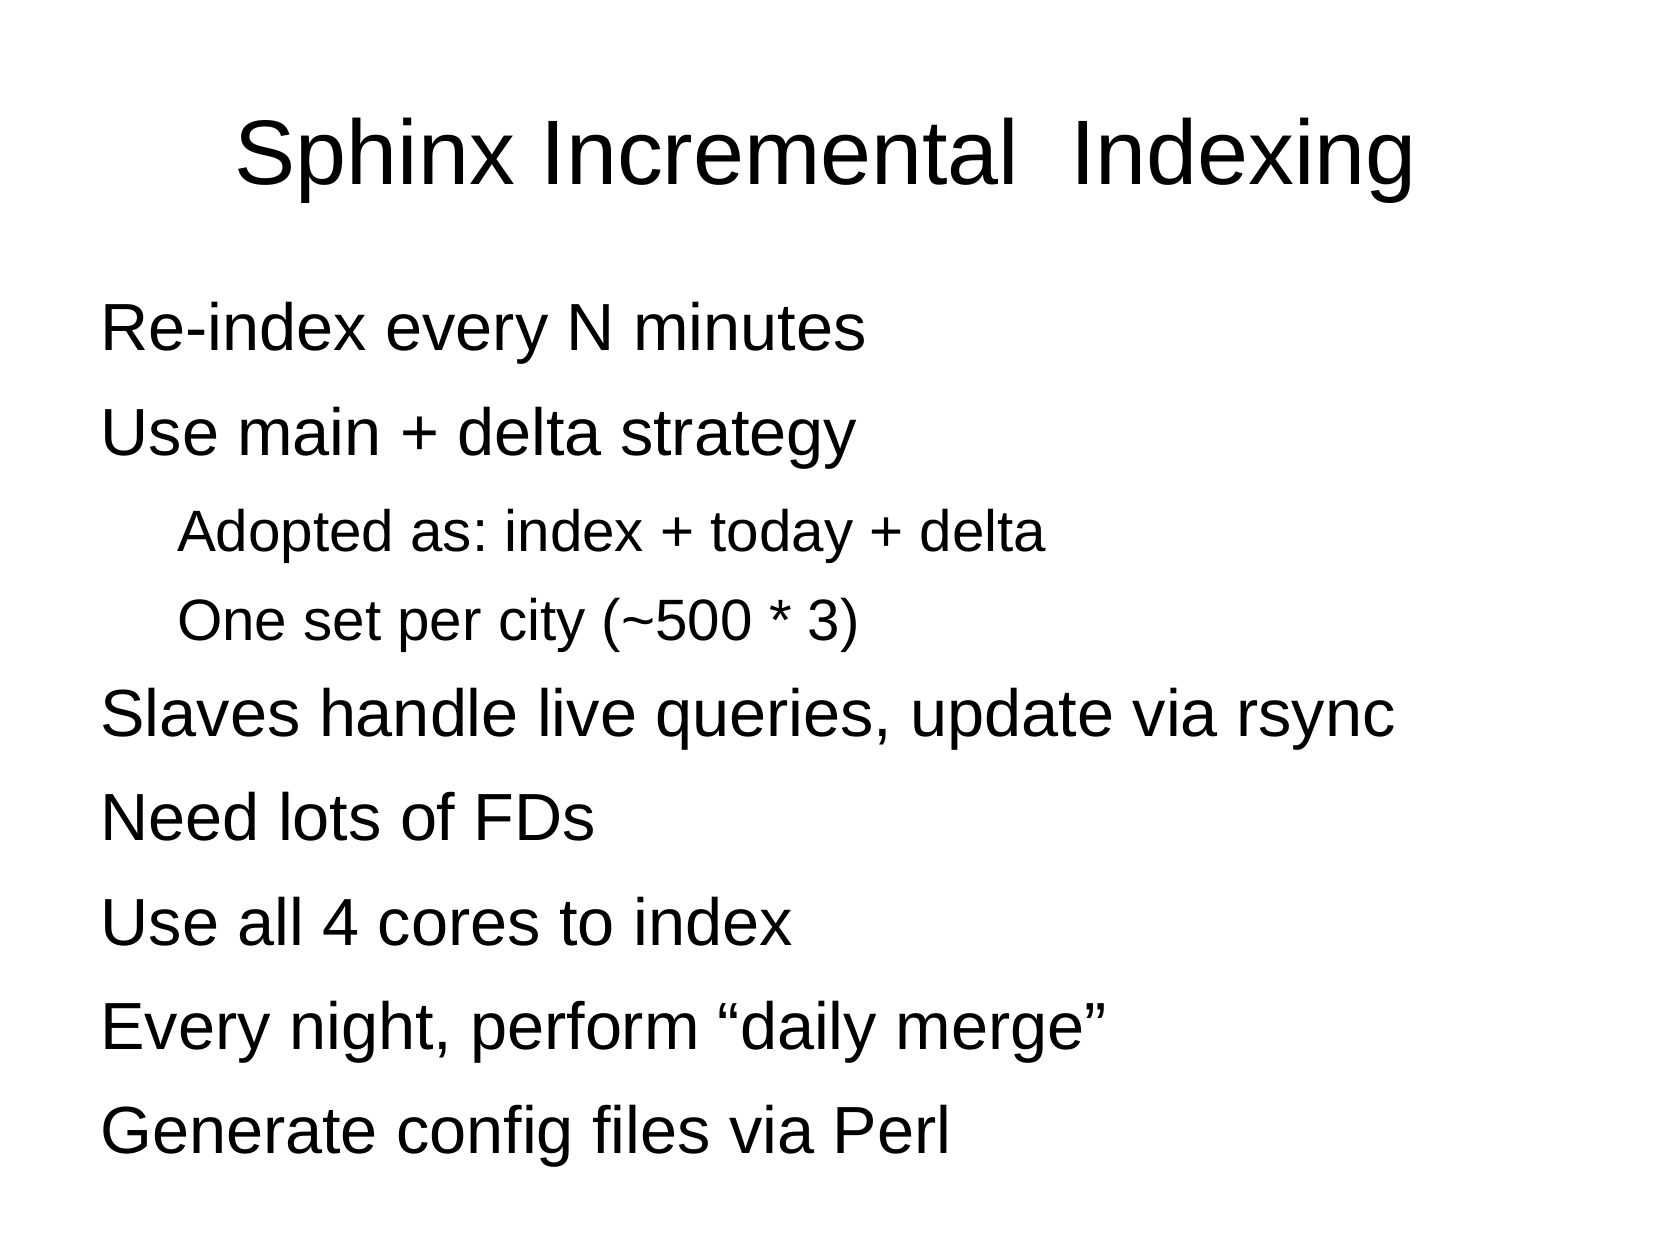

# Sphinx Incremental Indexing
Re-index every N minutes
Use main + delta strategy
Adopted as: index + today + delta
One set per city (~500 * 3)
Slaves handle live queries, update via rsync
Need lots of FDs
Use all 4 cores to index
Every night, perform “daily merge”
Generate config files via Perl